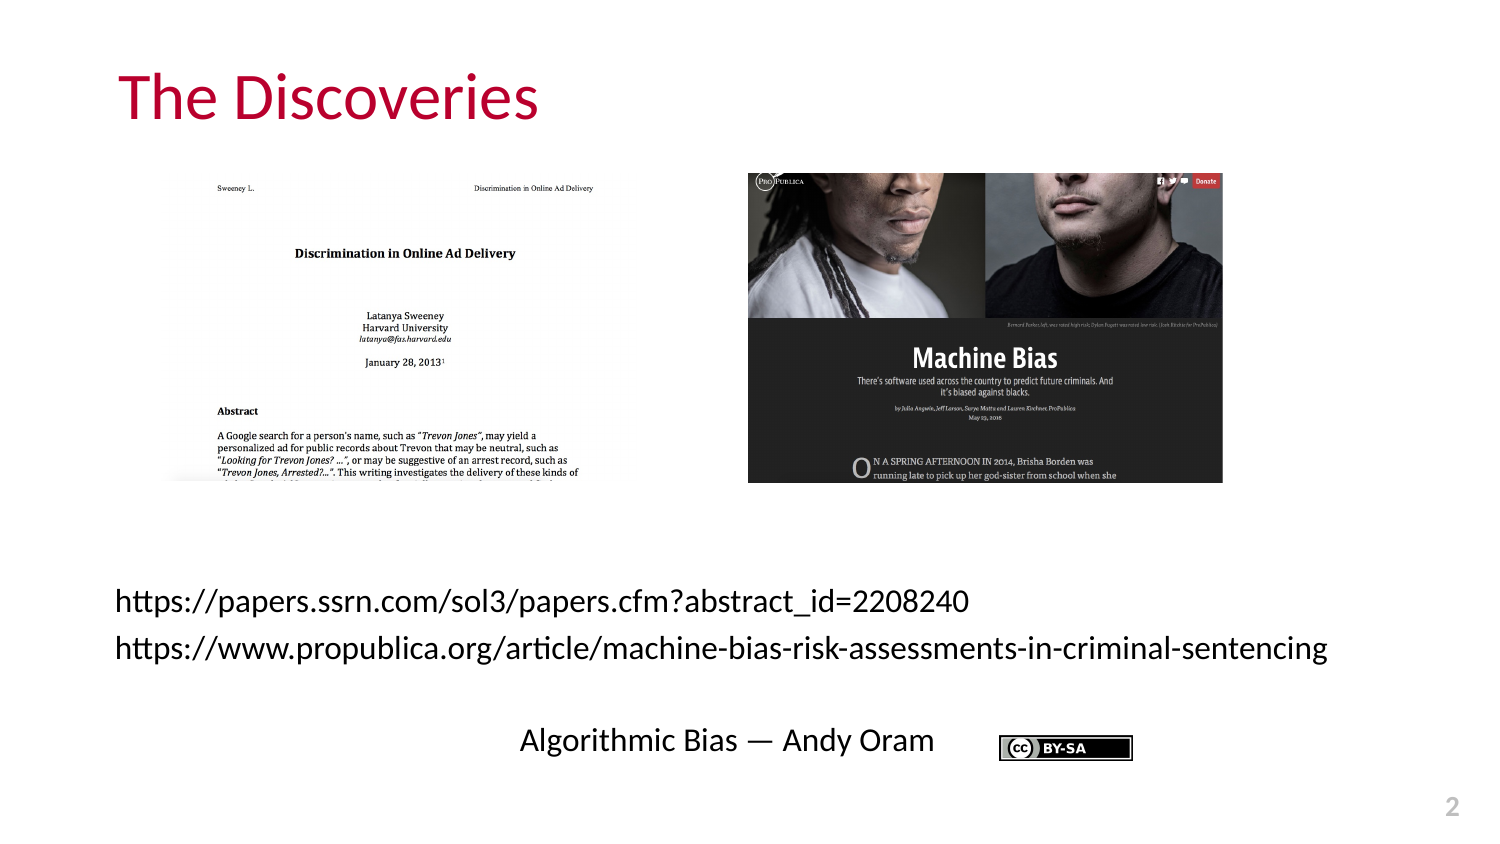

# The Discoveries
https://papers.ssrn.com/sol3/papers.cfm?abstract_id=2208240
https://www.propublica.org/article/machine-bias-risk-assessments-in-criminal-sentencing
Algorithmic Bias — Andy Oram